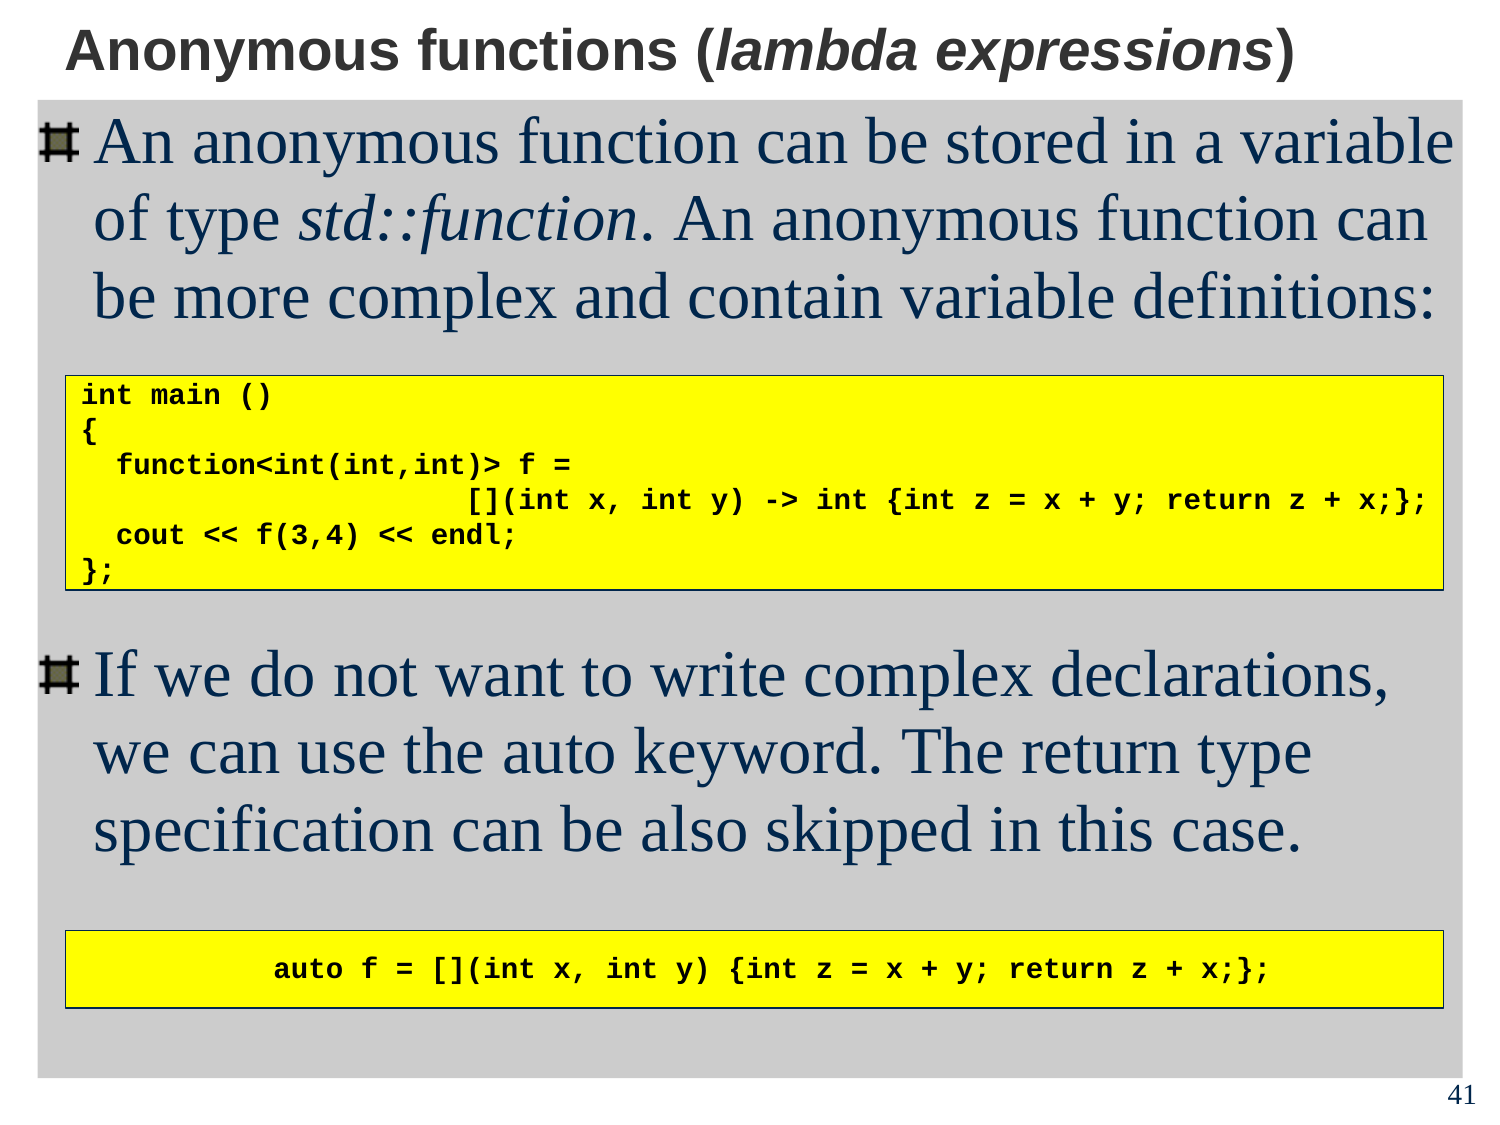

Anonymous functions (lambda expressions)
# An anonymous function can be stored in a variable of type std::function. An anonymous function can be more complex and contain variable definitions:
If we do not want to write complex declarations, we can use the auto keyword. The return type specification can be also skipped in this case.
int main ()
{
 function<int(int,int)> f =
 [](int x, int y) -> int {int z = x + y; return z + x;};
 cout << f(3,4) << endl;
};
 auto f = [](int x, int y) {int z = x + y; return z + x;};